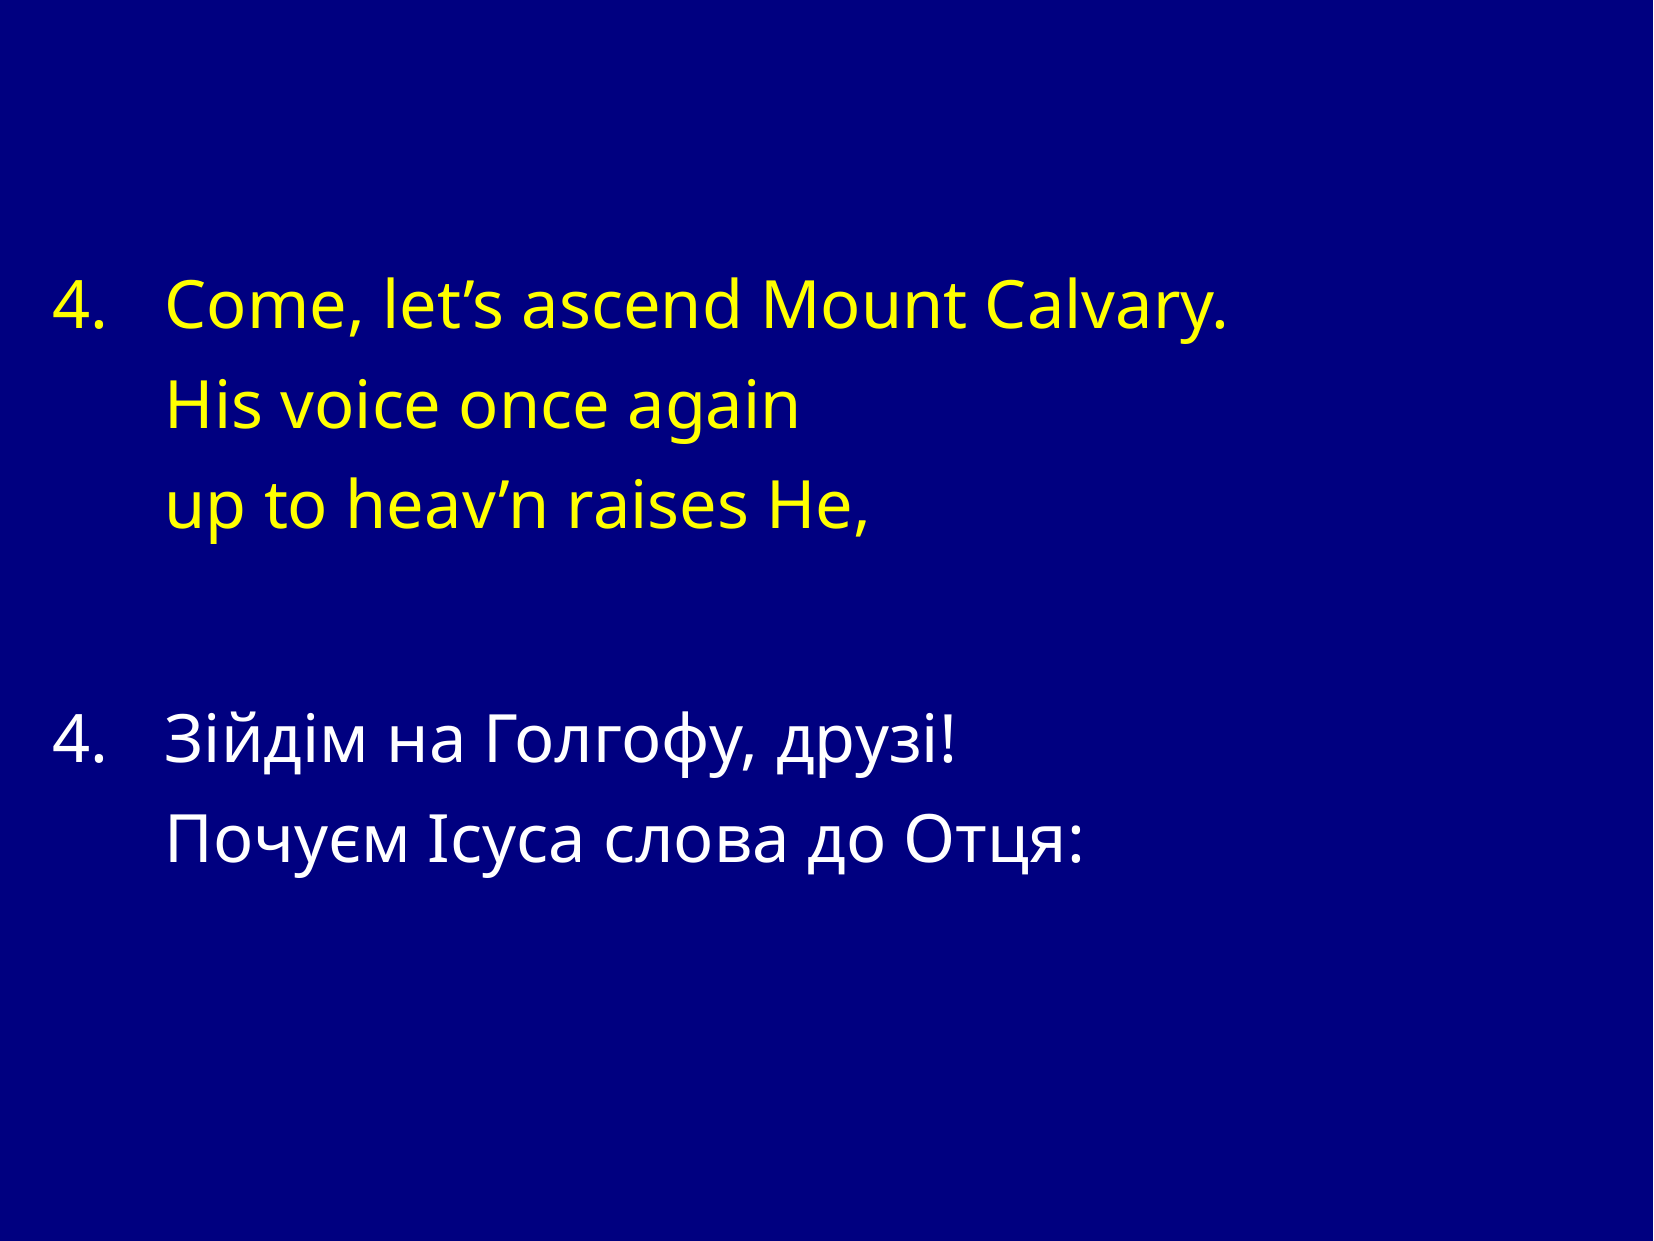

4.	Come, let’s ascend Mount Calvary.
	His voice once again
	up to heav’n raises He,
4.	Зійдім на Голгофу, друзі!
	Почуєм Ісуса слова до Отця: